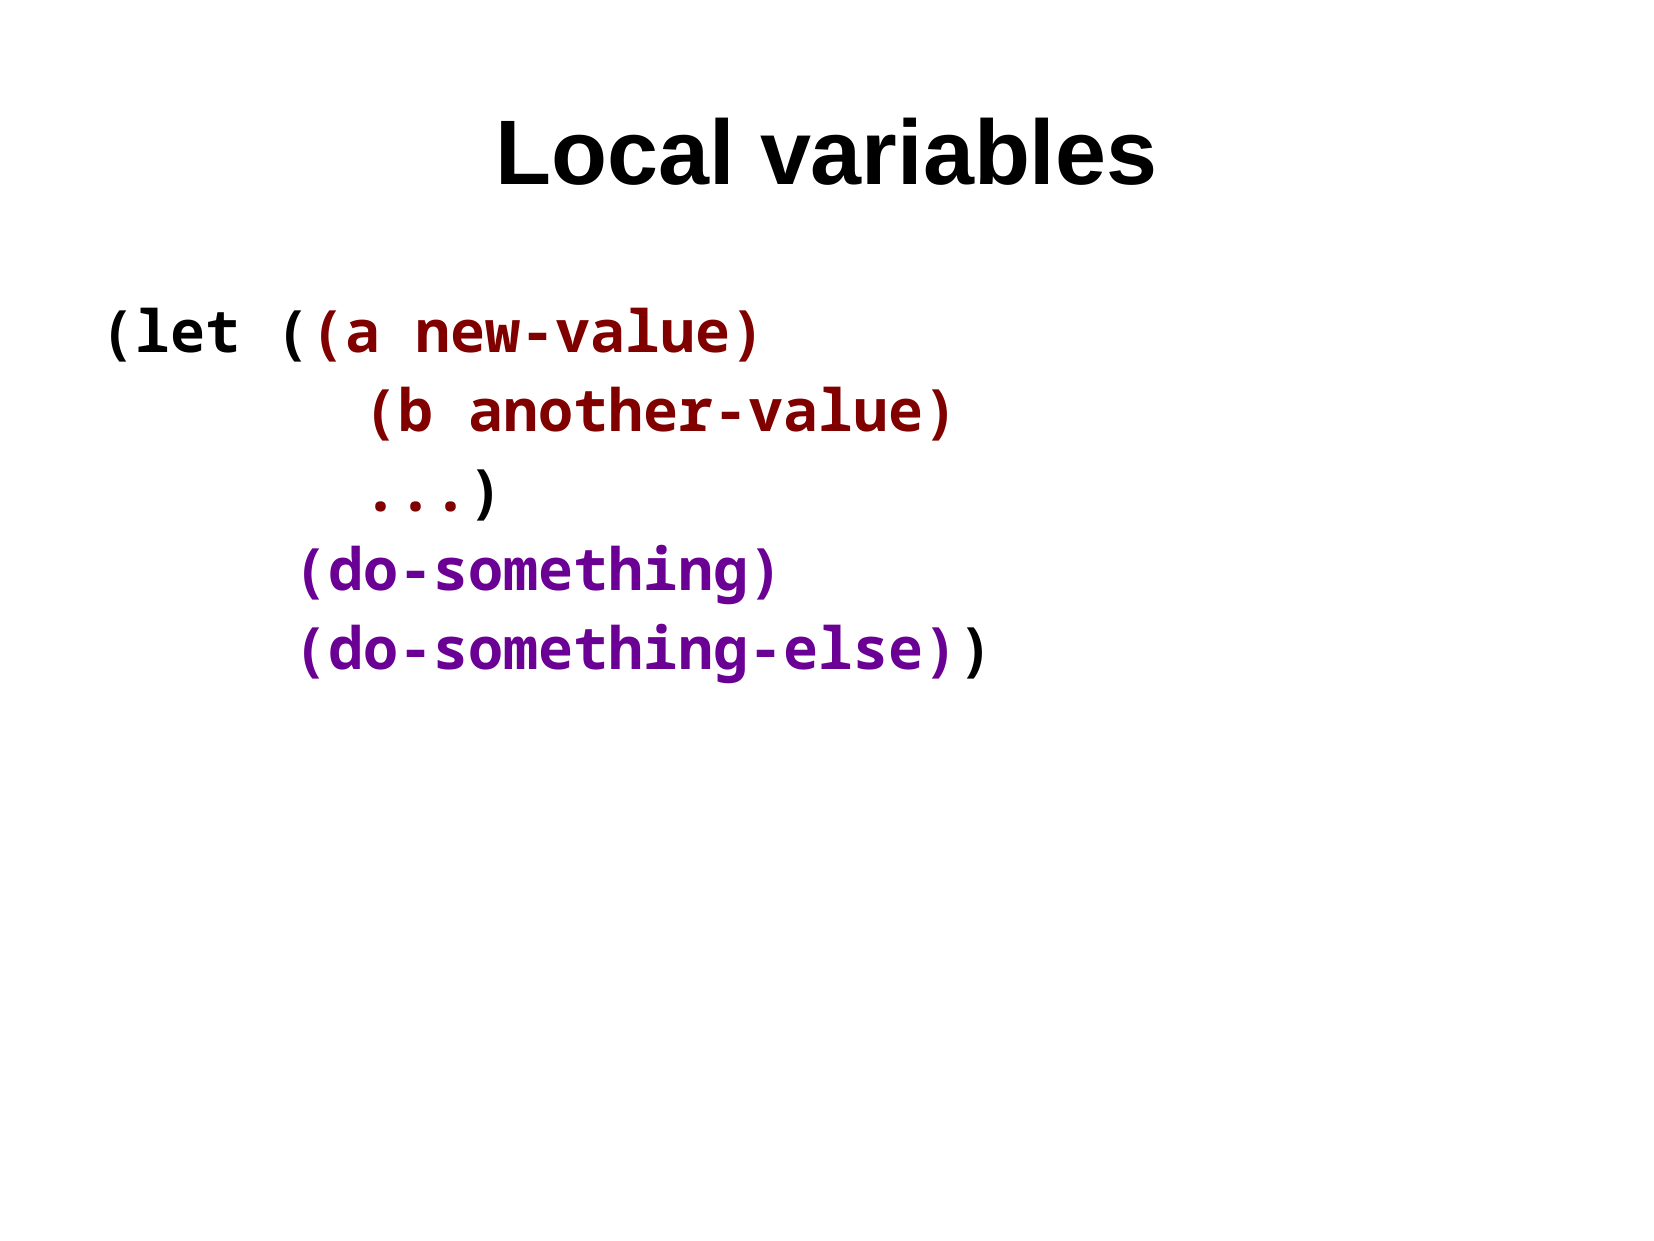

# Local variables
(let ((a new-value)
 (b another-value)
 ...)
 (do-something)
 (do-something-else))